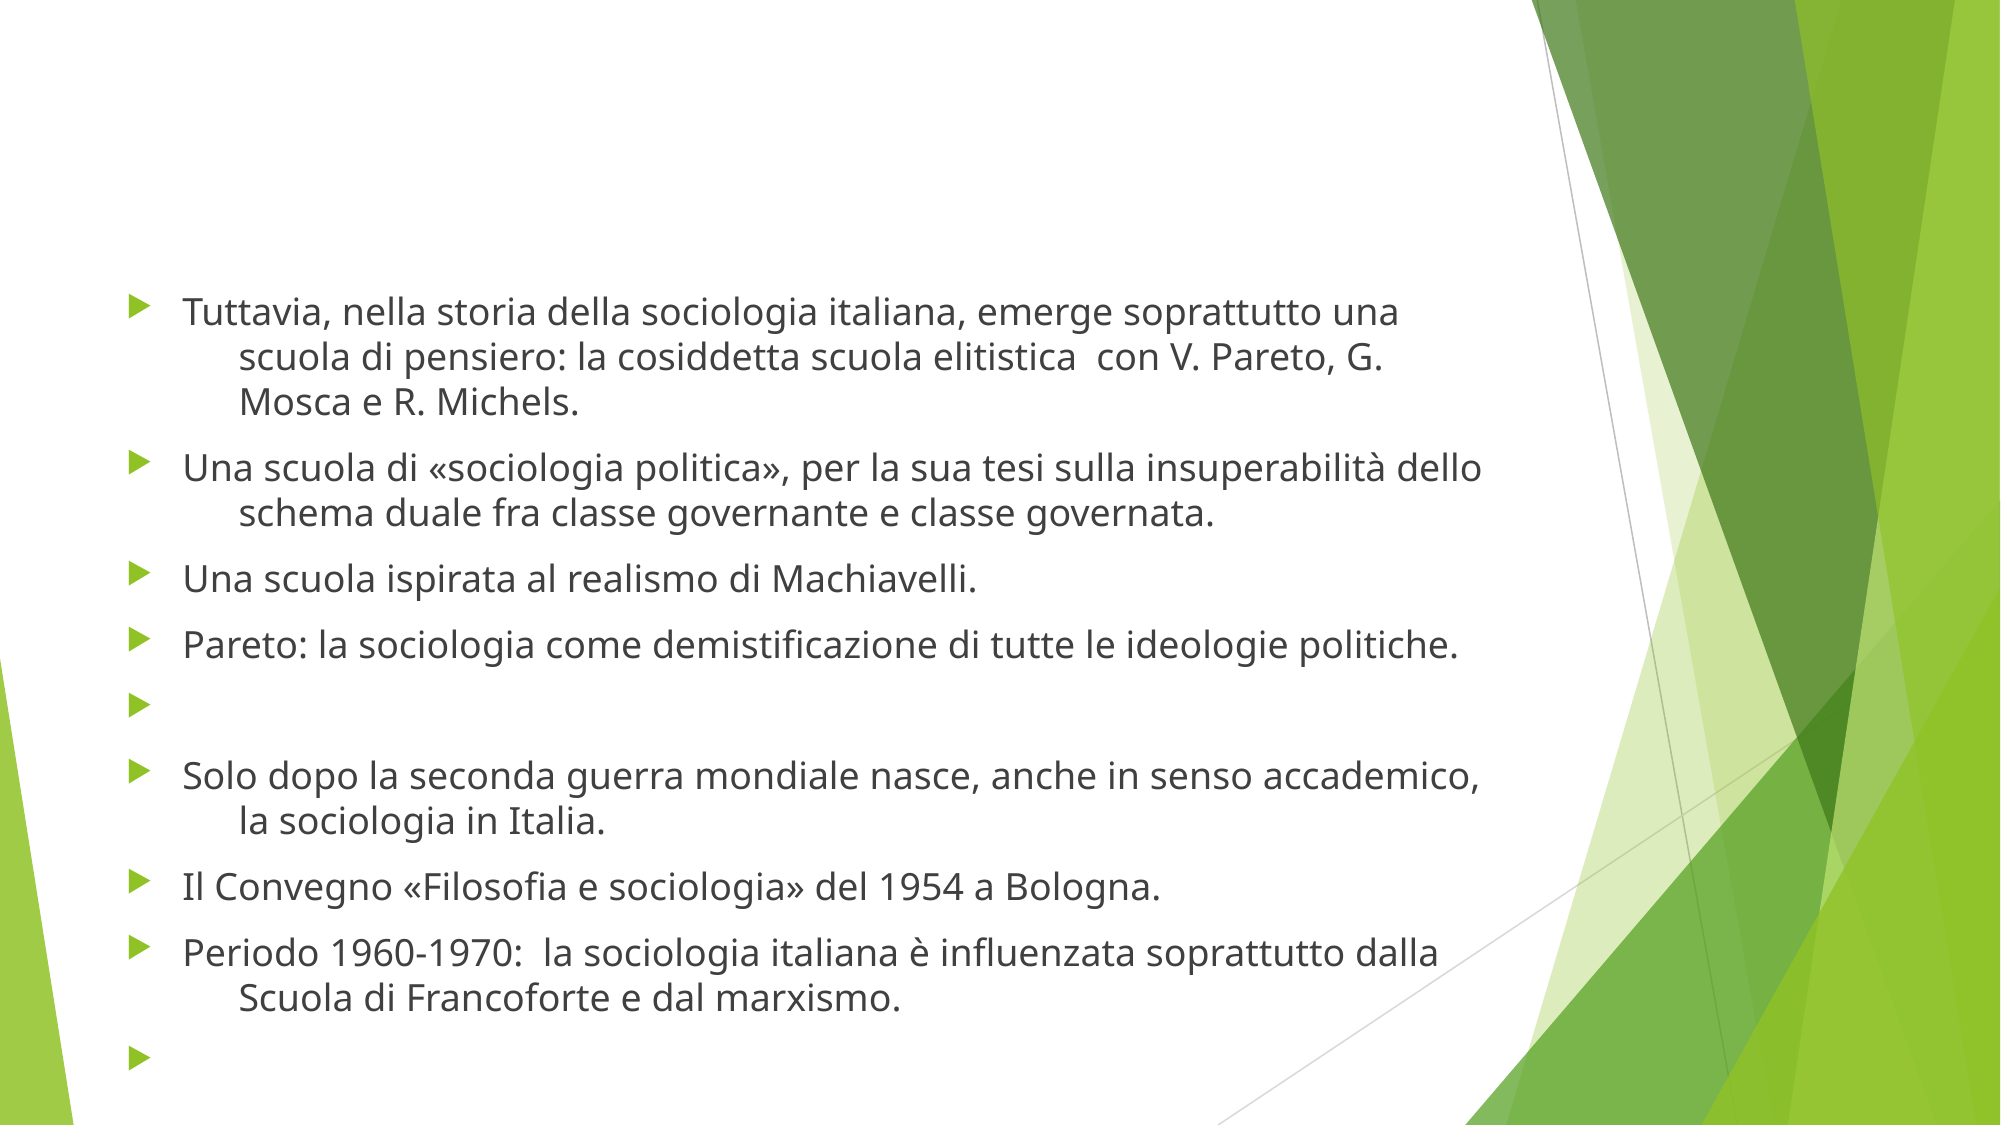

#
Tuttavia, nella storia della sociologia italiana, emerge soprattutto una scuola di pensiero: la cosiddetta scuola elitistica con V. Pareto, G. Mosca e R. Michels.
Una scuola di «sociologia politica», per la sua tesi sulla insuperabilità dello schema duale fra classe governante e classe governata.
Una scuola ispirata al realismo di Machiavelli.
Pareto: la sociologia come demistificazione di tutte le ideologie politiche.
Solo dopo la seconda guerra mondiale nasce, anche in senso accademico, la sociologia in Italia.
Il Convegno «Filosofia e sociologia» del 1954 a Bologna.
Periodo 1960-1970: la sociologia italiana è influenzata soprattutto dalla Scuola di Francoforte e dal marxismo.